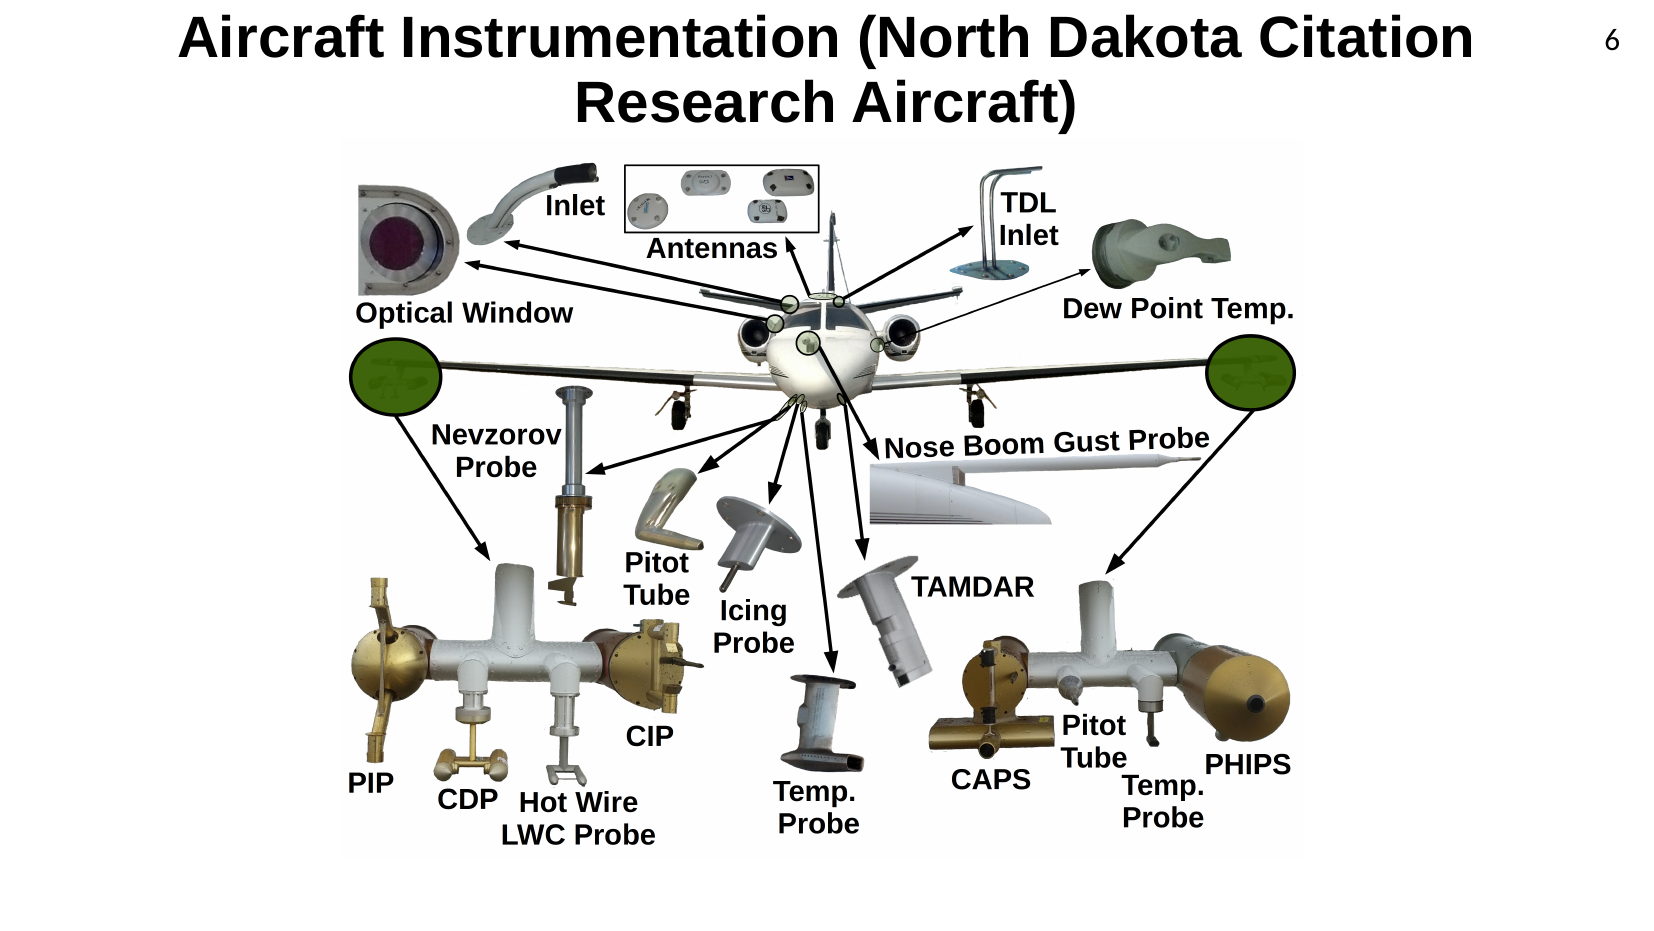

# Aircraft Instrumentation (North Dakota Citation Research Aircraft)
5